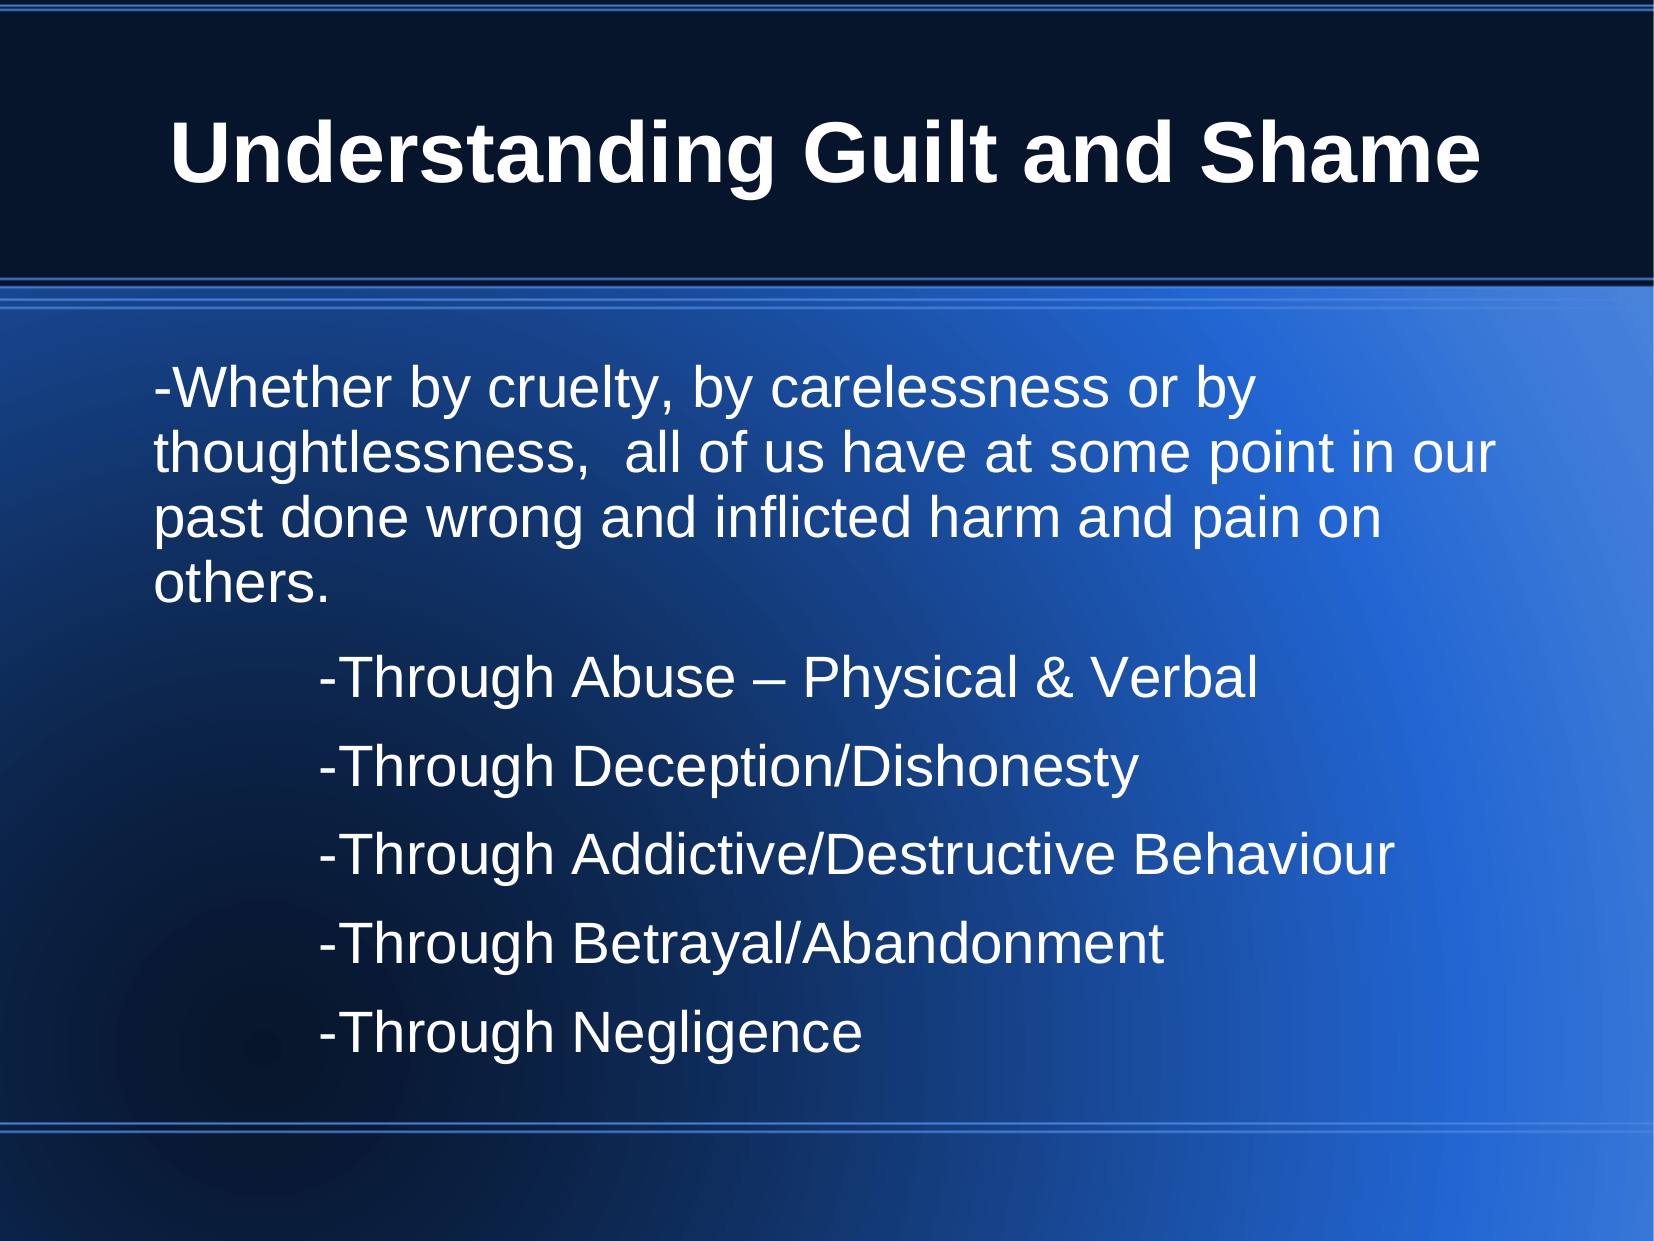

# Understanding Guilt and Shame
-Whether by cruelty, by carelessness or by thoughtlessness, all of us have at some point in our past done wrong and inflicted harm and pain on others.
-Through Abuse – Physical & Verbal
-Through Deception/Dishonesty
-Through Addictive/Destructive Behaviour
-Through Betrayal/Abandonment
-Through Negligence